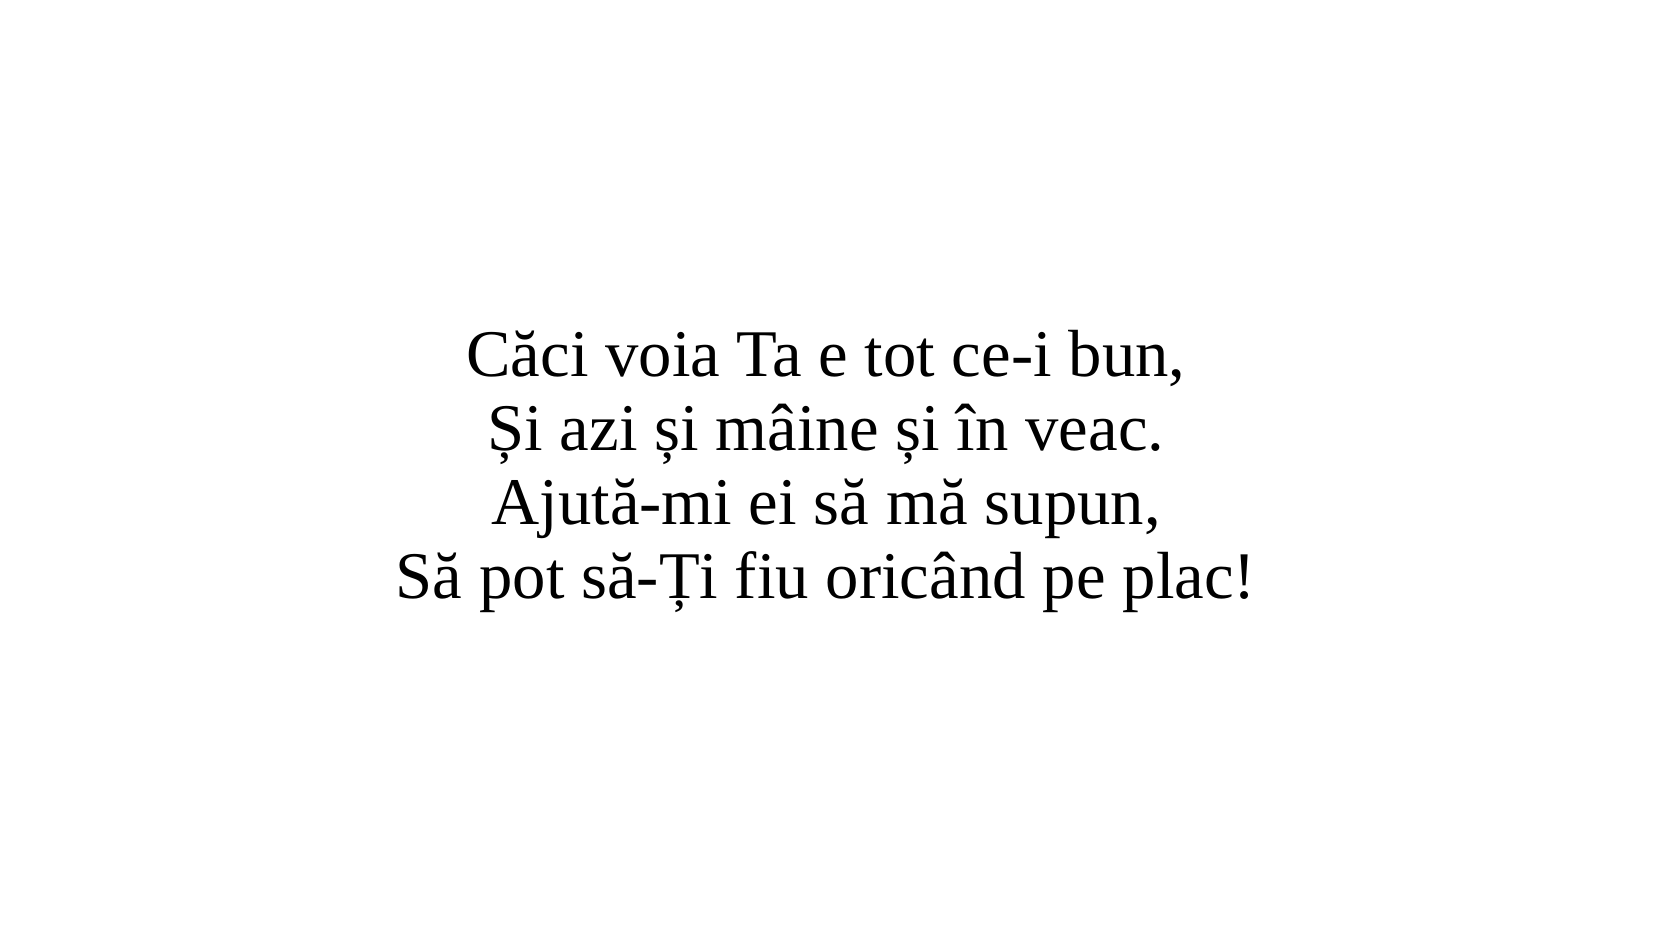

# Căci voia Ta e tot ce-i bun,
Și azi și mâine și în veac.
Ajută-mi ei să mă supun,
Să pot să-Ți fiu oricând pe plac!